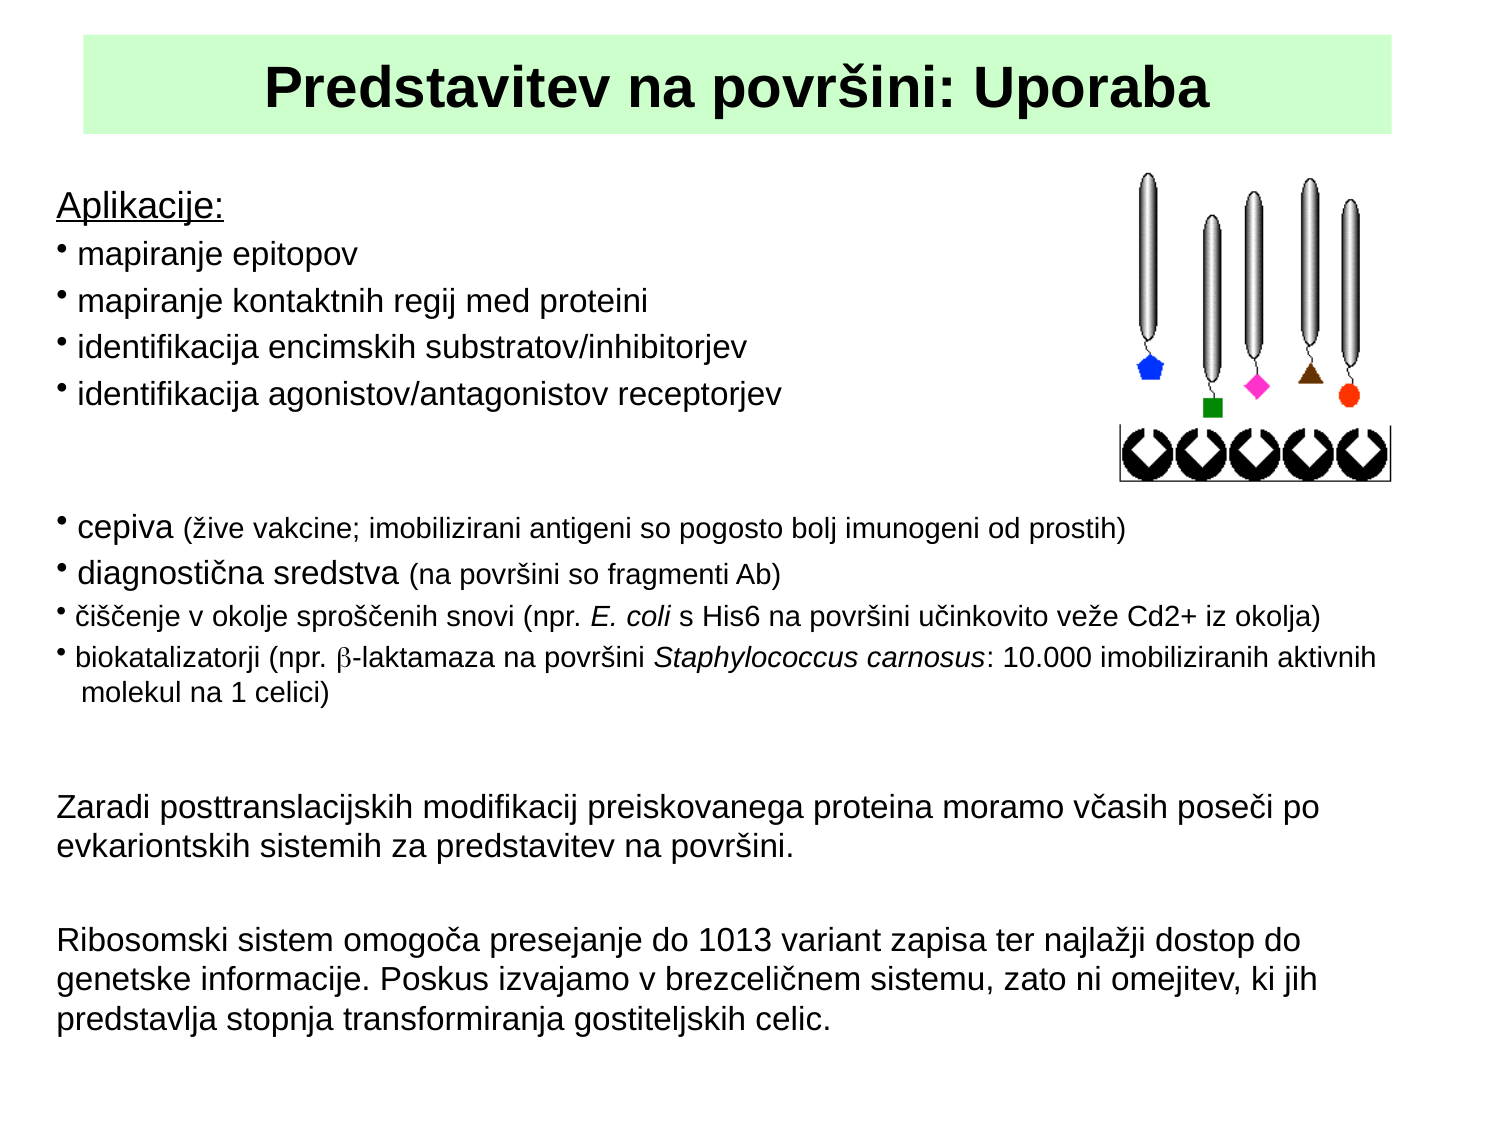

# Predstavitev na površini: Uporaba
Aplikacije:
 mapiranje epitopov
 mapiranje kontaktnih regij med proteini
 identifikacija encimskih substratov/inhibitorjev
 identifikacija agonistov/antagonistov receptorjev
 cepiva (žive vakcine; imobilizirani antigeni so pogosto bolj imunogeni od prostih)
 diagnostična sredstva (na površini so fragmenti Ab)
 čiščenje v okolje sproščenih snovi (npr. E. coli s His6 na površini učinkovito veže Cd2+ iz okolja)
 biokatalizatorji (npr. b-laktamaza na površini Staphylococcus carnosus: 10.000 imobiliziranih aktivnih
 molekul na 1 celici)
Zaradi posttranslacijskih modifikacij preiskovanega proteina moramo včasih poseči po evkariontskih sistemih za predstavitev na površini.
Ribosomski sistem omogoča presejanje do 1013 variant zapisa ter najlažji dostop do genetske informacije. Poskus izvajamo v brezceličnem sistemu, zato ni omejitev, ki jih predstavlja stopnja transformiranja gostiteljskih celic.